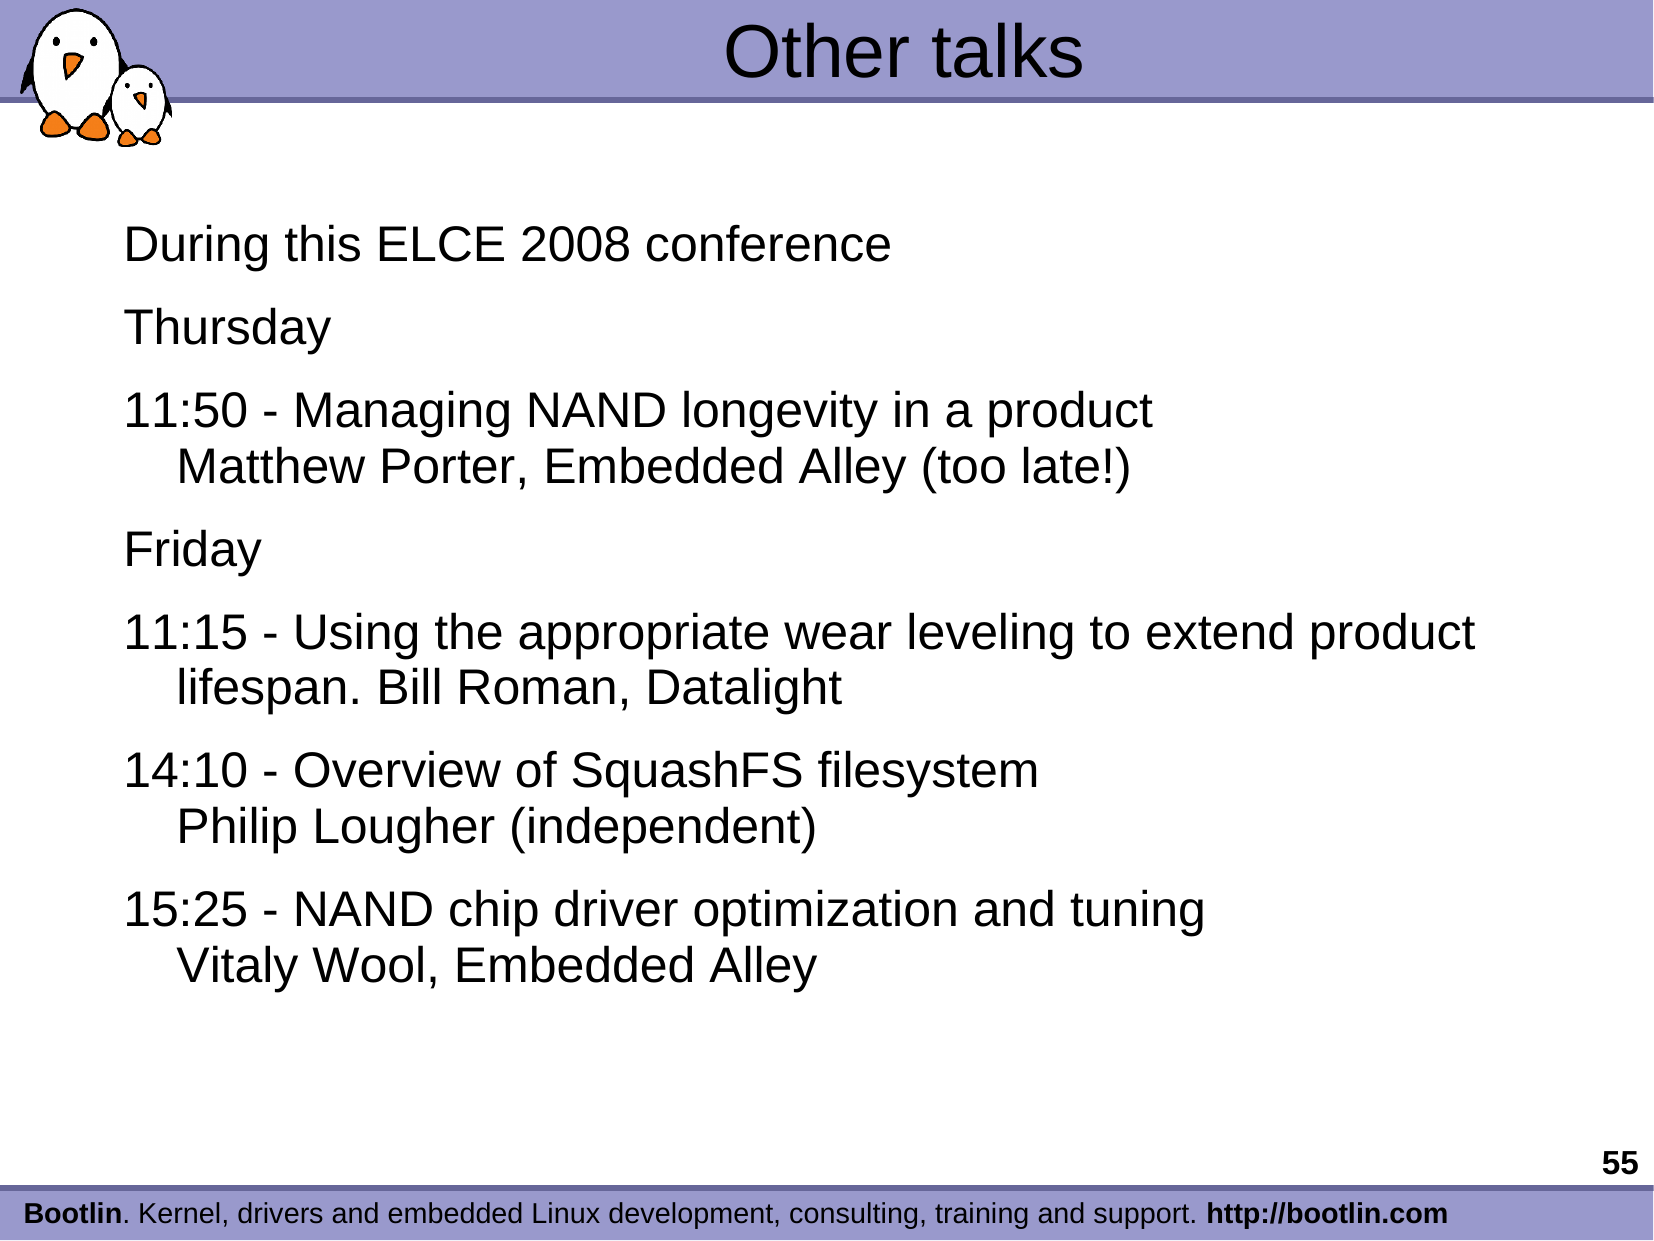

# Other talks
During this ELCE 2008 conference
Thursday
11:50 - Managing NAND longevity in a product
Matthew Porter, Embedded Alley (too late!)
Friday
11:15 - Using the appropriate wear leveling to extend product lifespan. Bill Roman, Datalight
14:10 - Overview of SquashFS filesystem
Philip Lougher (independent)
15:25 - NAND chip driver optimization and tuning
Vitaly Wool, Embedded Alley